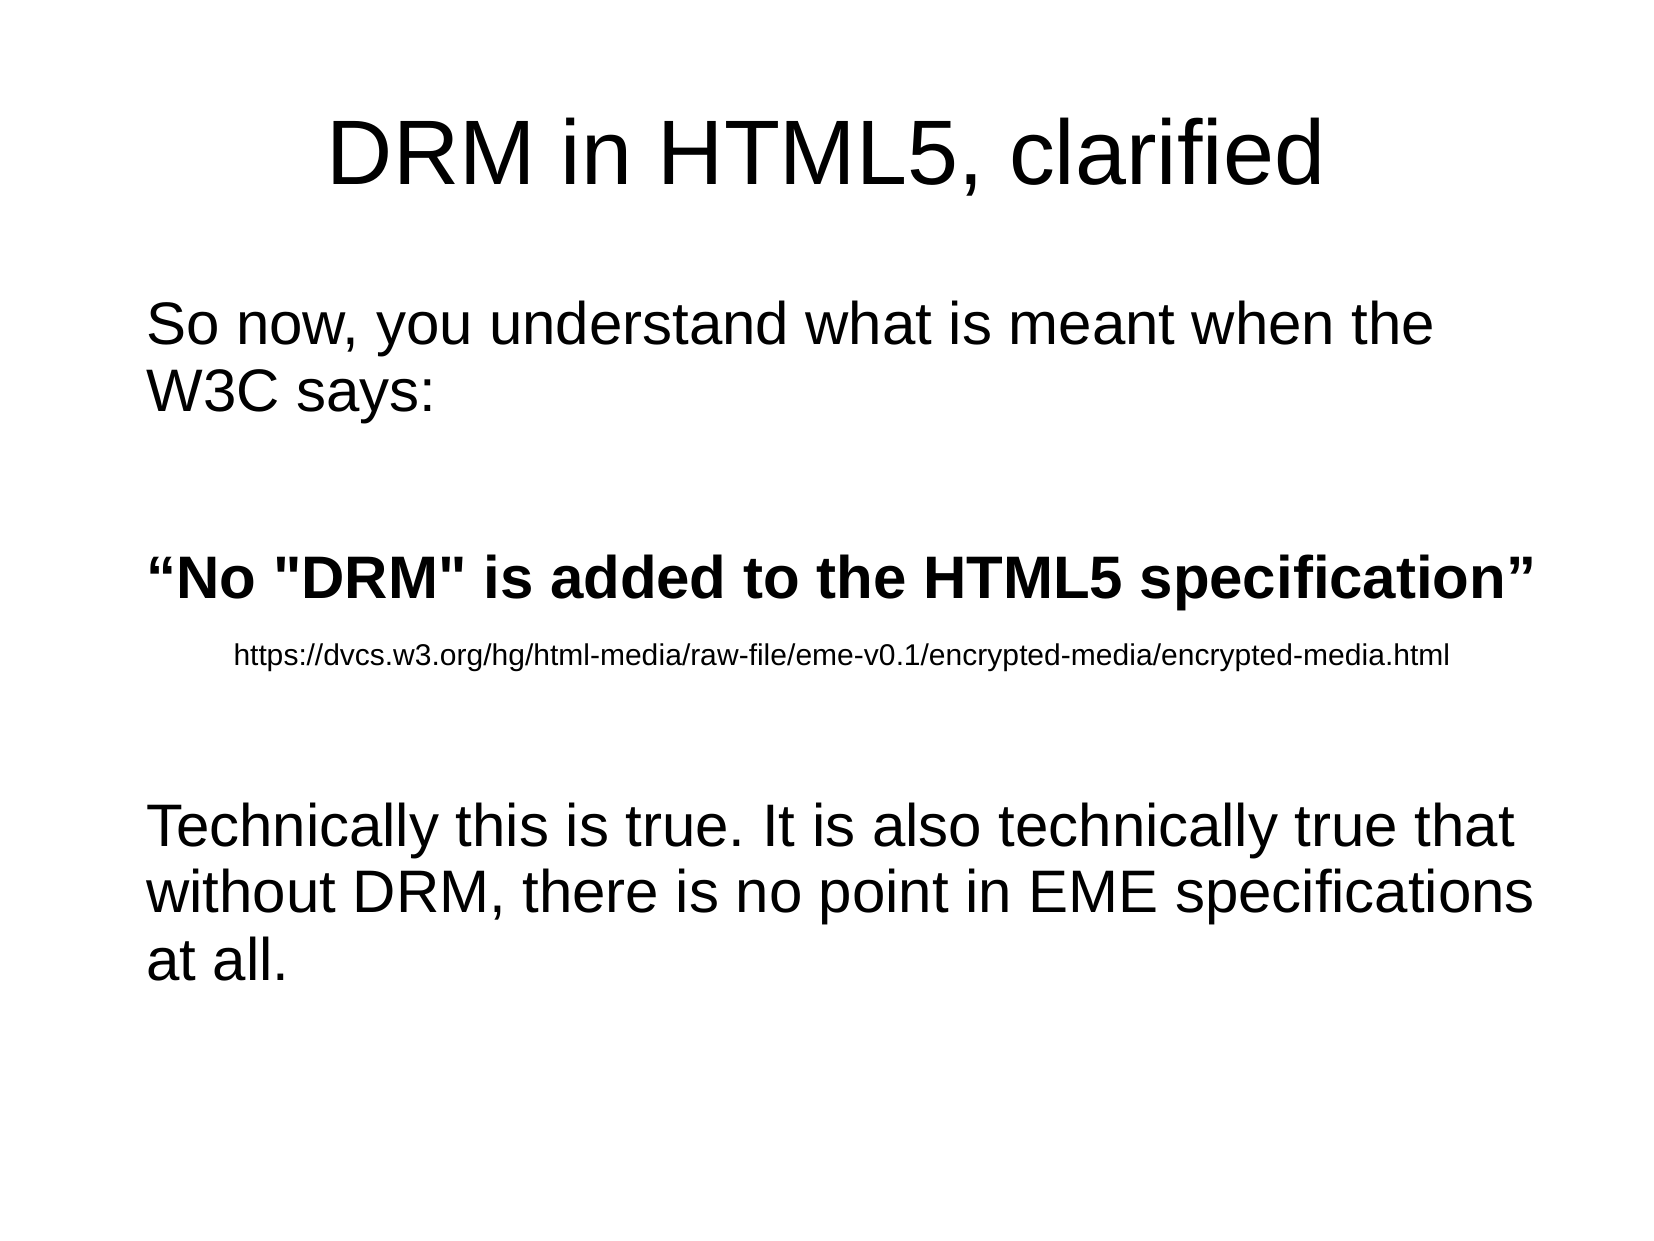

# DRM in HTML5, clarified
So now, you understand what is meant when the W3C says:
“No "DRM" is added to the HTML5 specification”
https://dvcs.w3.org/hg/html-media/raw-file/eme-v0.1/encrypted-media/encrypted-media.html
Technically this is true. It is also technically true that without DRM, there is no point in EME specifications at all.